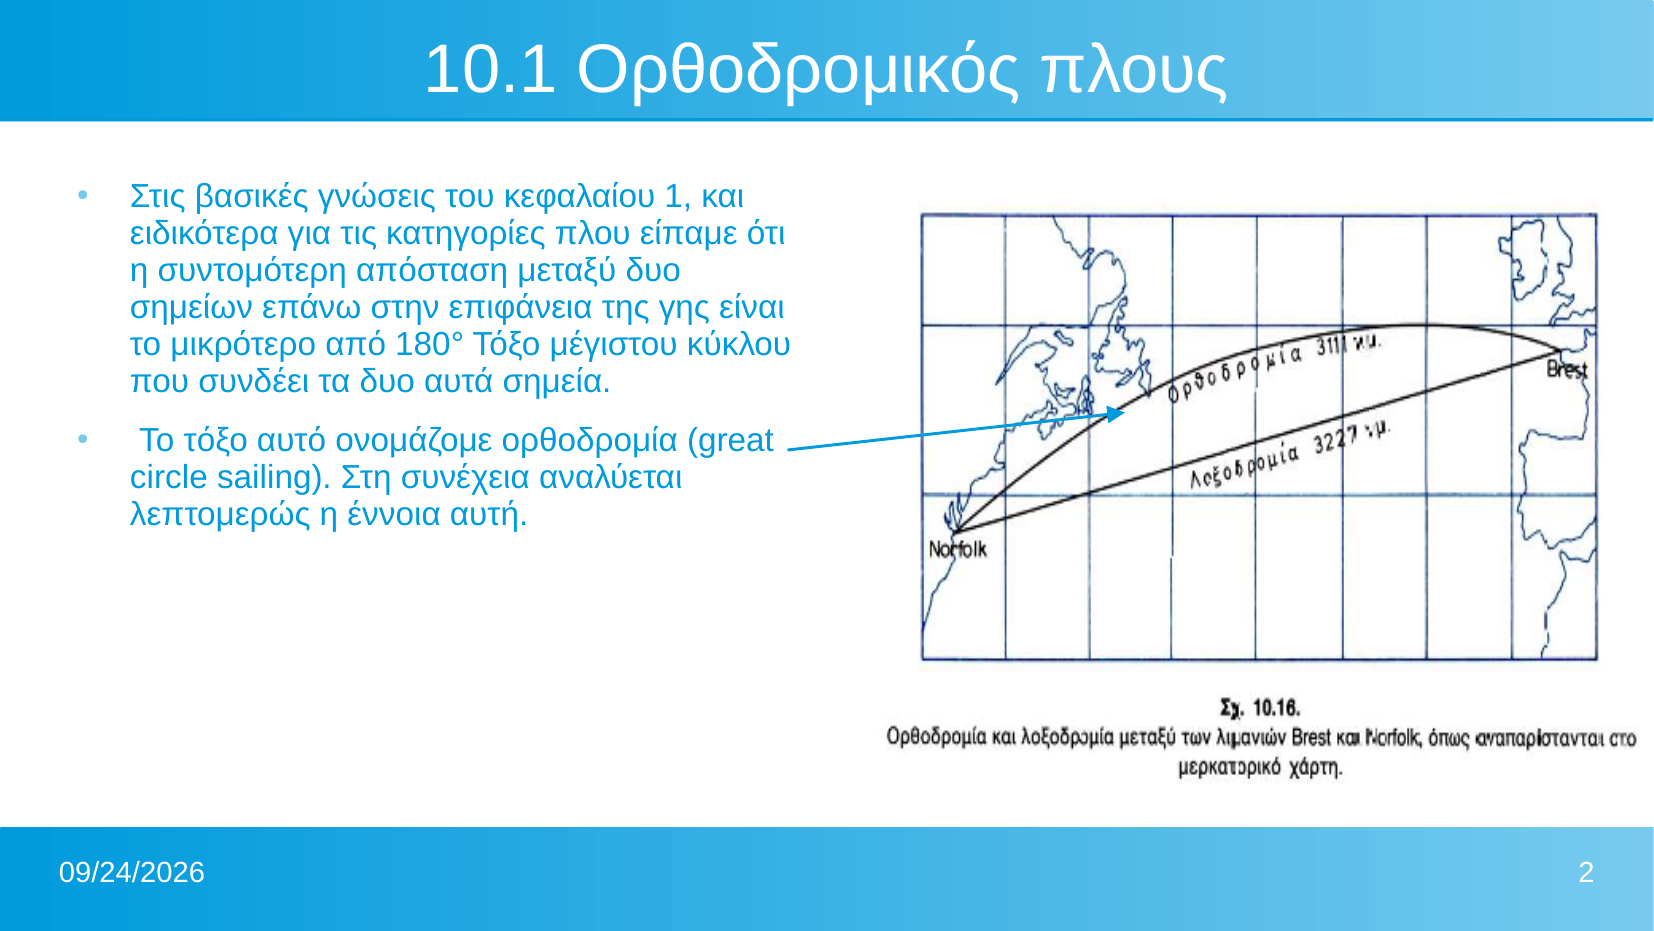

# 10.1 Ορθοδρομικός πλους
Στις βασικές γνώσεις του κεφαλαίου 1, και ειδικότερα για τις κατηγορίες πλου είπαμε ότι η συντομότερη απόσταση μεταξύ δυο σημείων επάνω στην επιφάνεια της γης είναι το μικρότερο από 180° Τόξο μέγιστου κύκλου που συνδέει τα δυο αυτά σημεία.
 Το τόξο αυτό ονομάζομε ορθοδρομία (great circle sailing). Στη συνέχεια αναλύεται λεπτομερώς η έννοια αυτή.
2